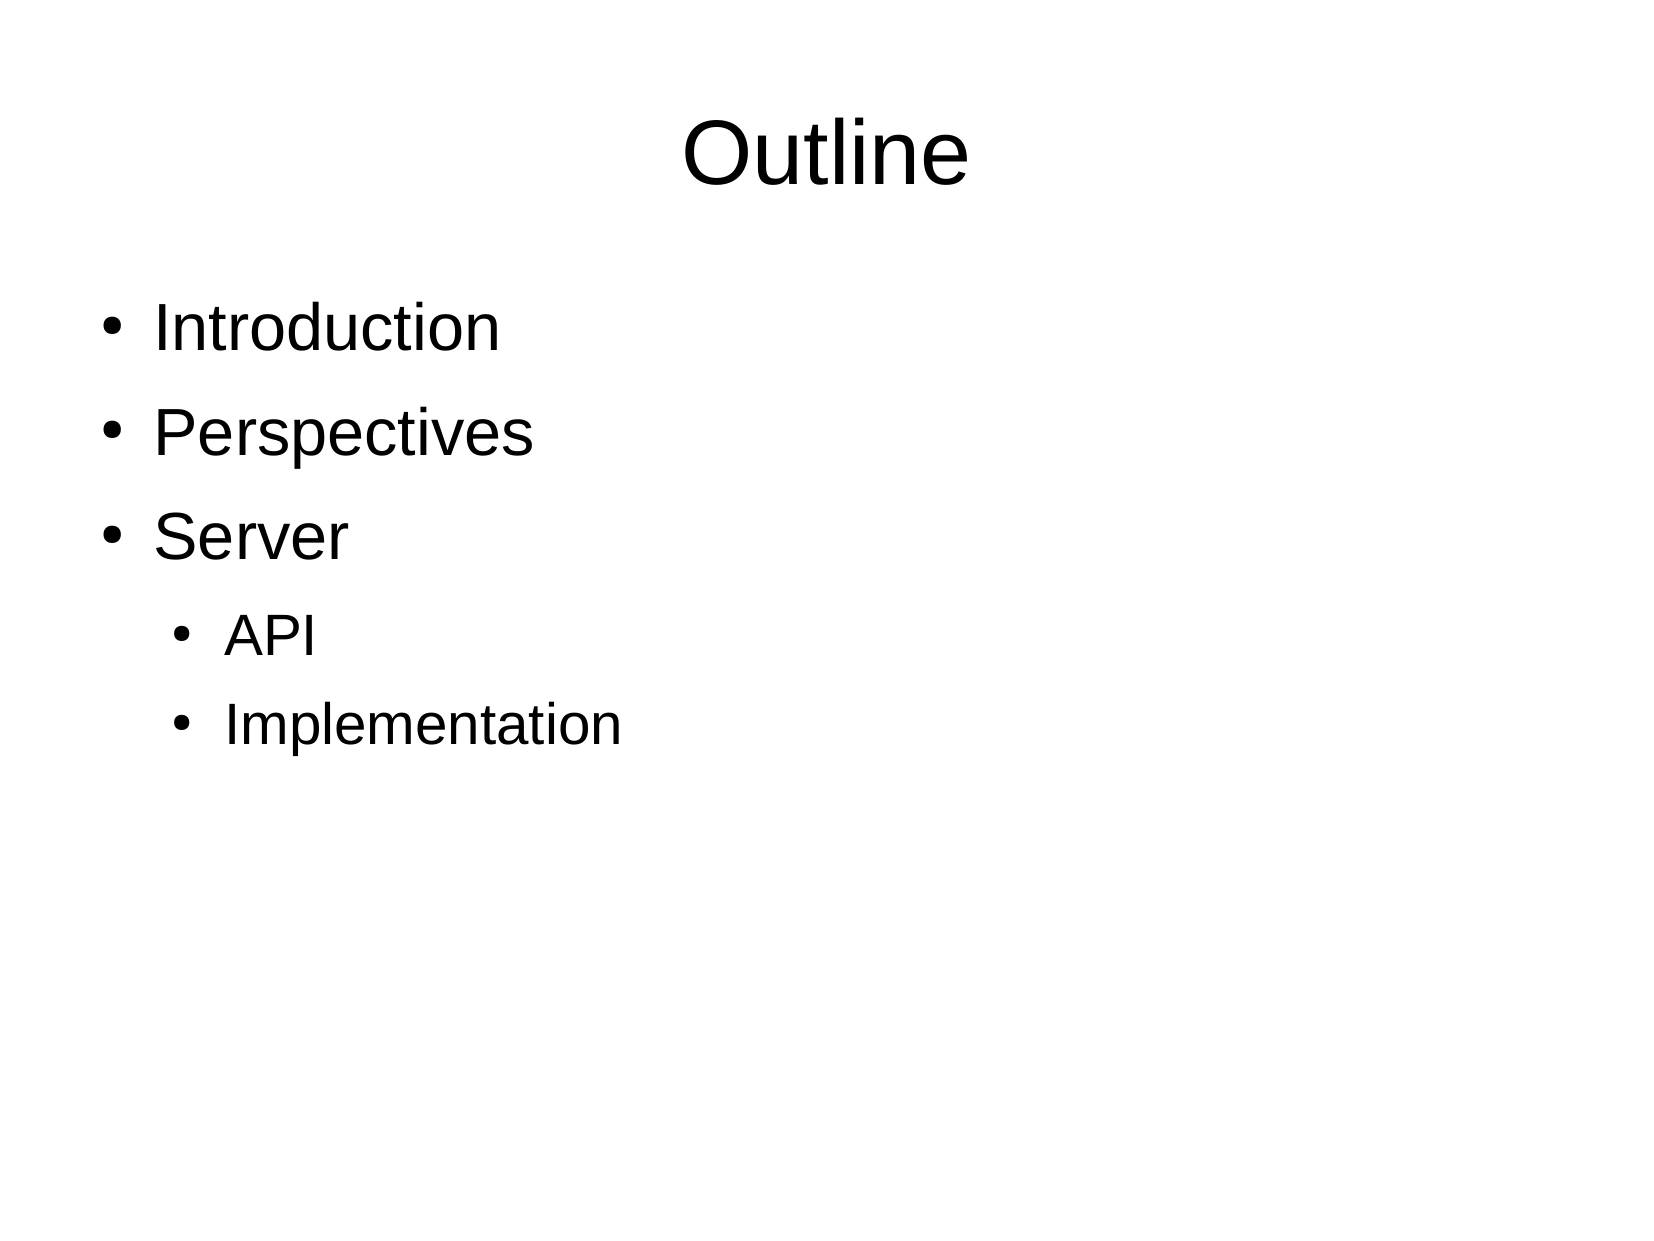

# Outline
Introduction
Perspectives
Server
API
Implementation